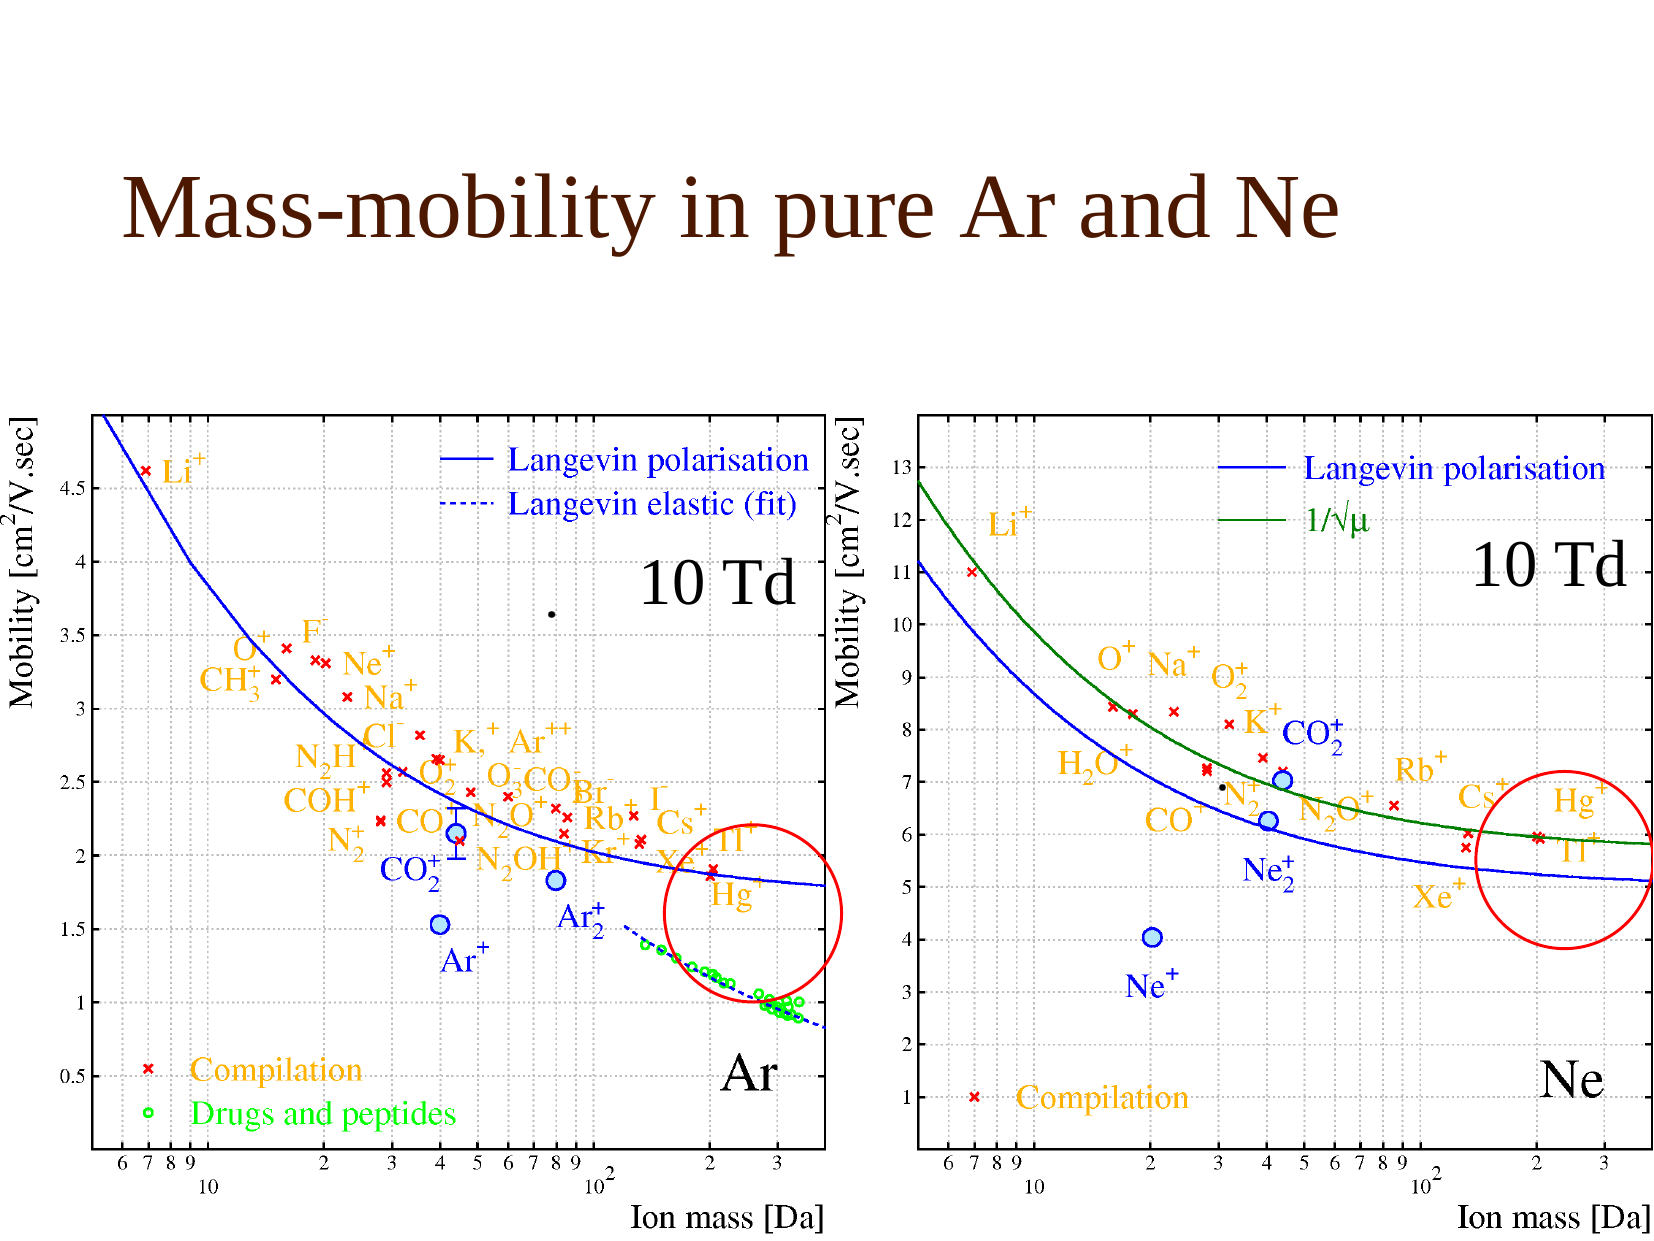

# Mass-mobility in pure Ar and Ne
10 Td
10 Td